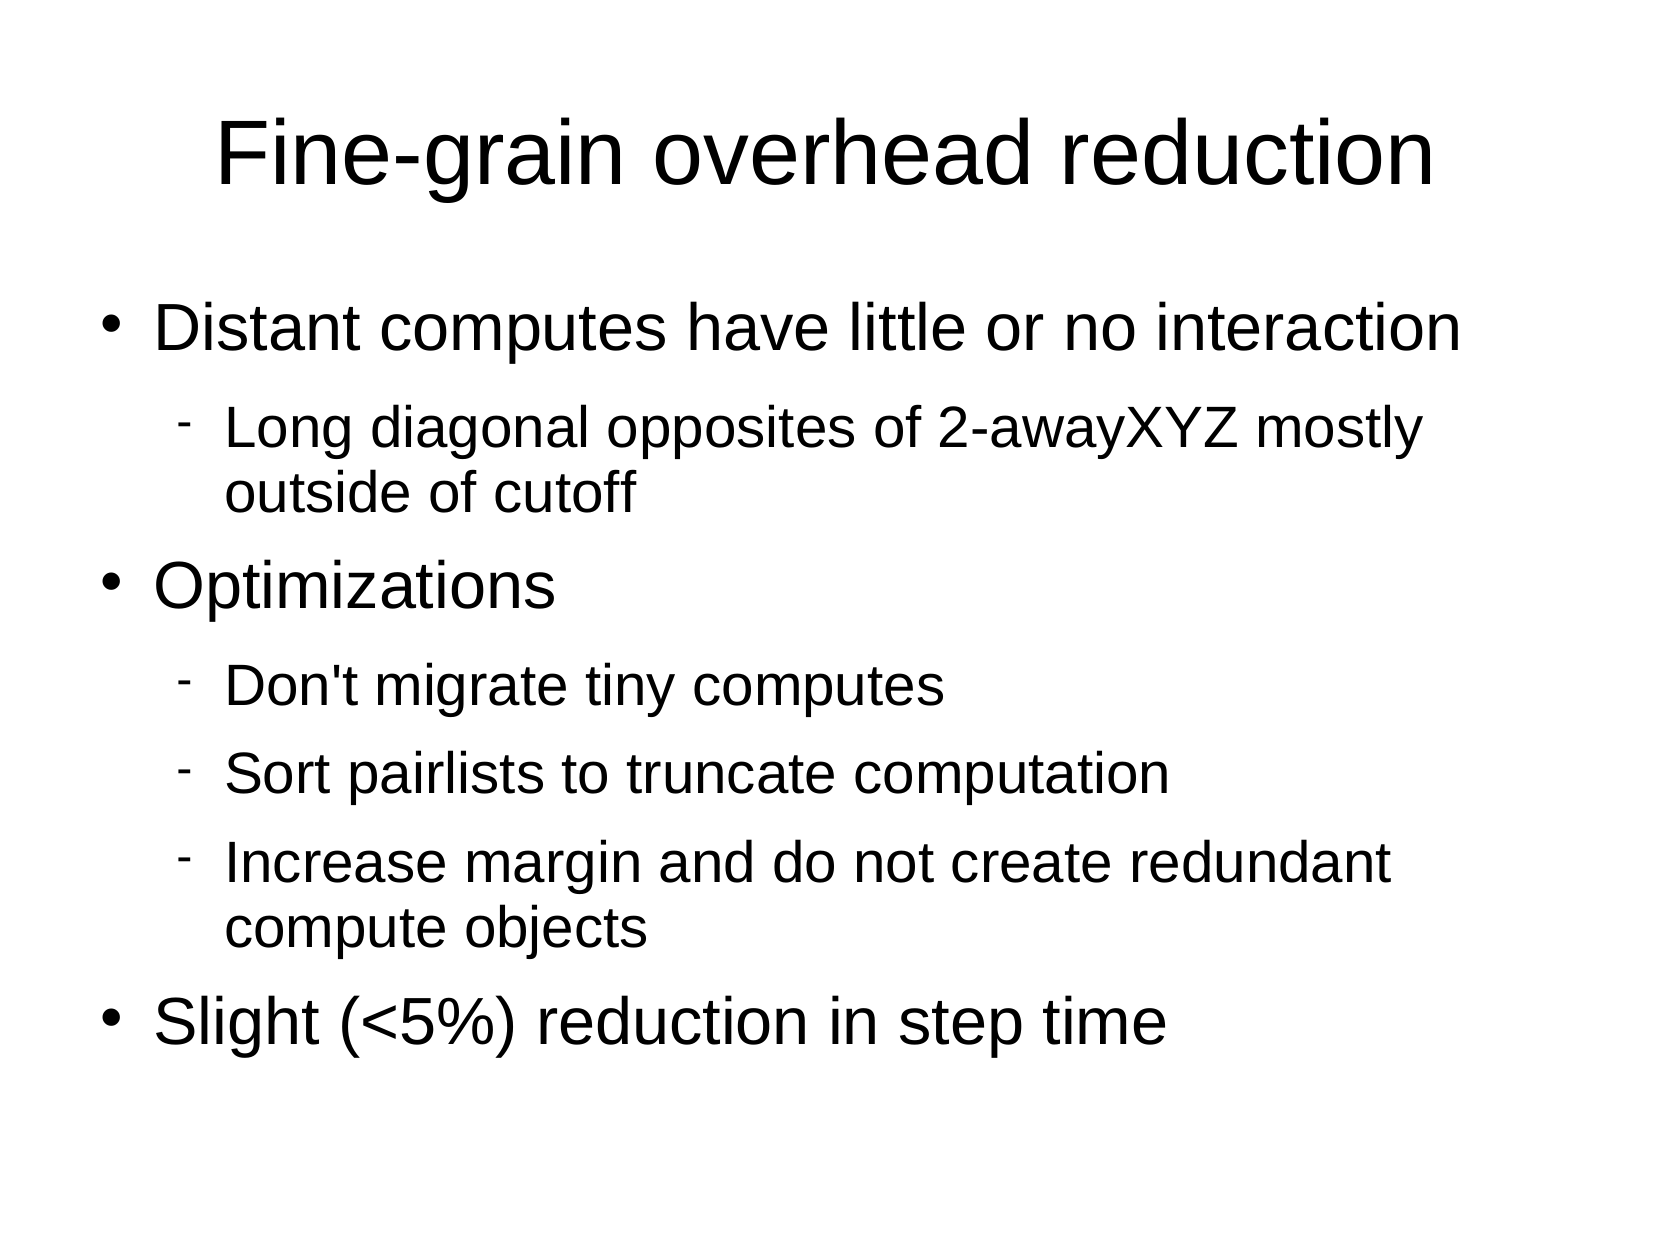

# Fine-grain overhead reduction
Distant computes have little or no interaction
Long diagonal opposites of 2-awayXYZ mostly outside of cutoff
Optimizations
Don't migrate tiny computes
Sort pairlists to truncate computation
Increase margin and do not create redundant compute objects
Slight (<5%) reduction in step time